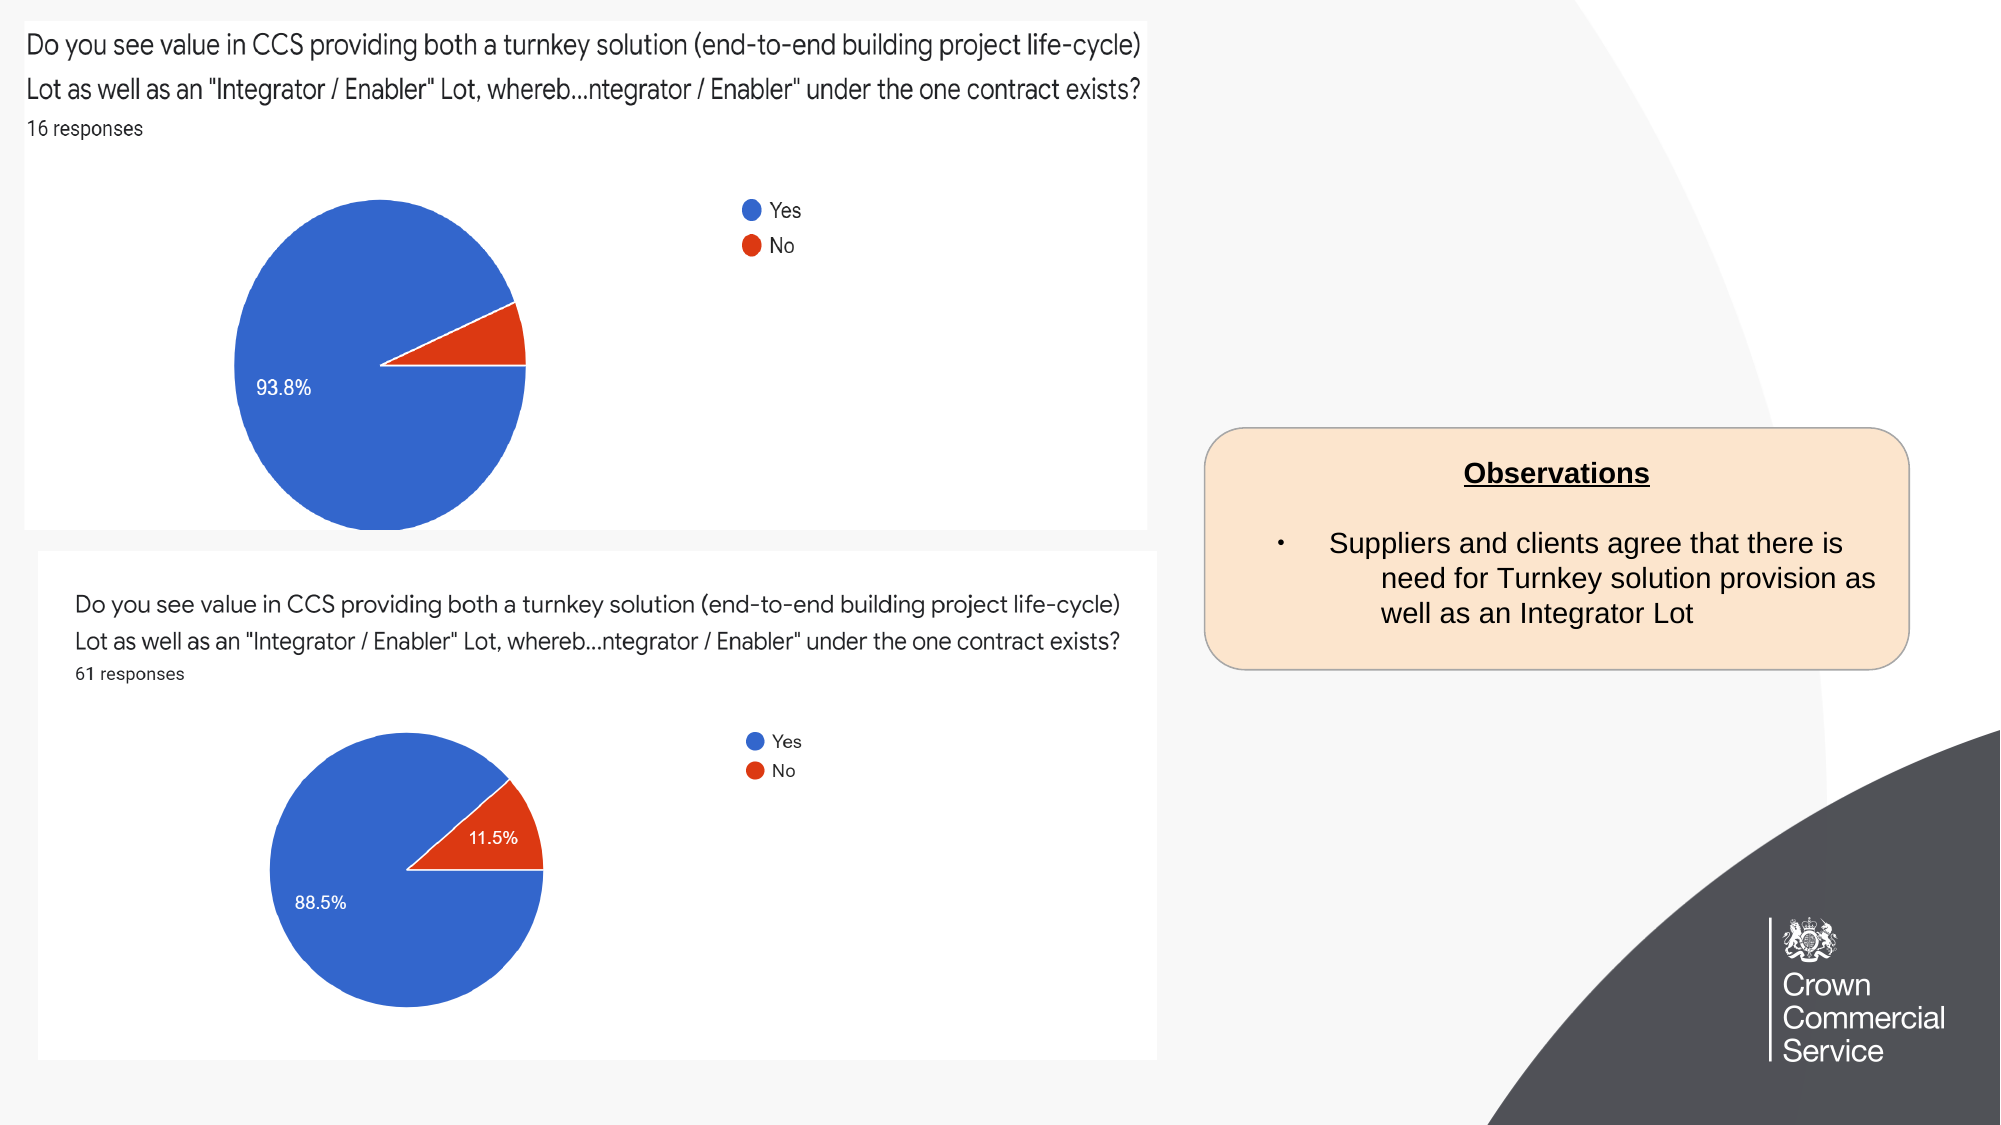

Observations
Suppliers and clients agree that there is need for Turnkey solution provision as well as an Integrator Lot